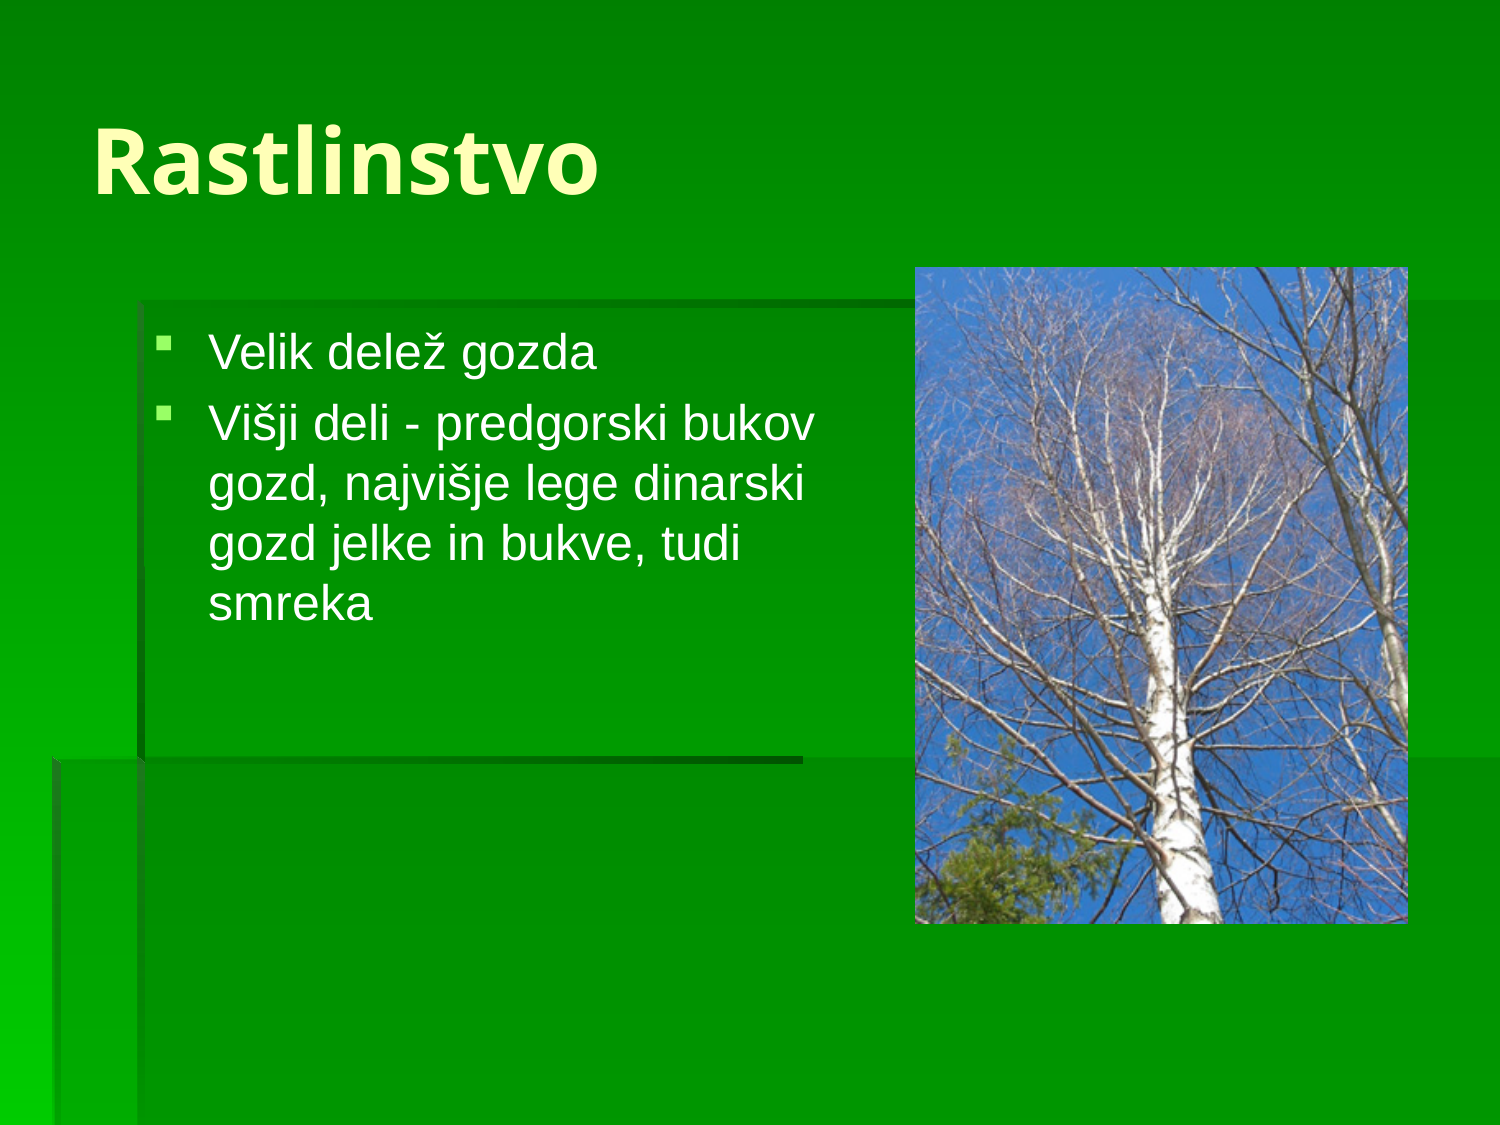

# Rastlinstvo
Velik delež gozda
Višji deli - predgorski bukov gozd, najvišje lege dinarski gozd jelke in bukve, tudi smreka